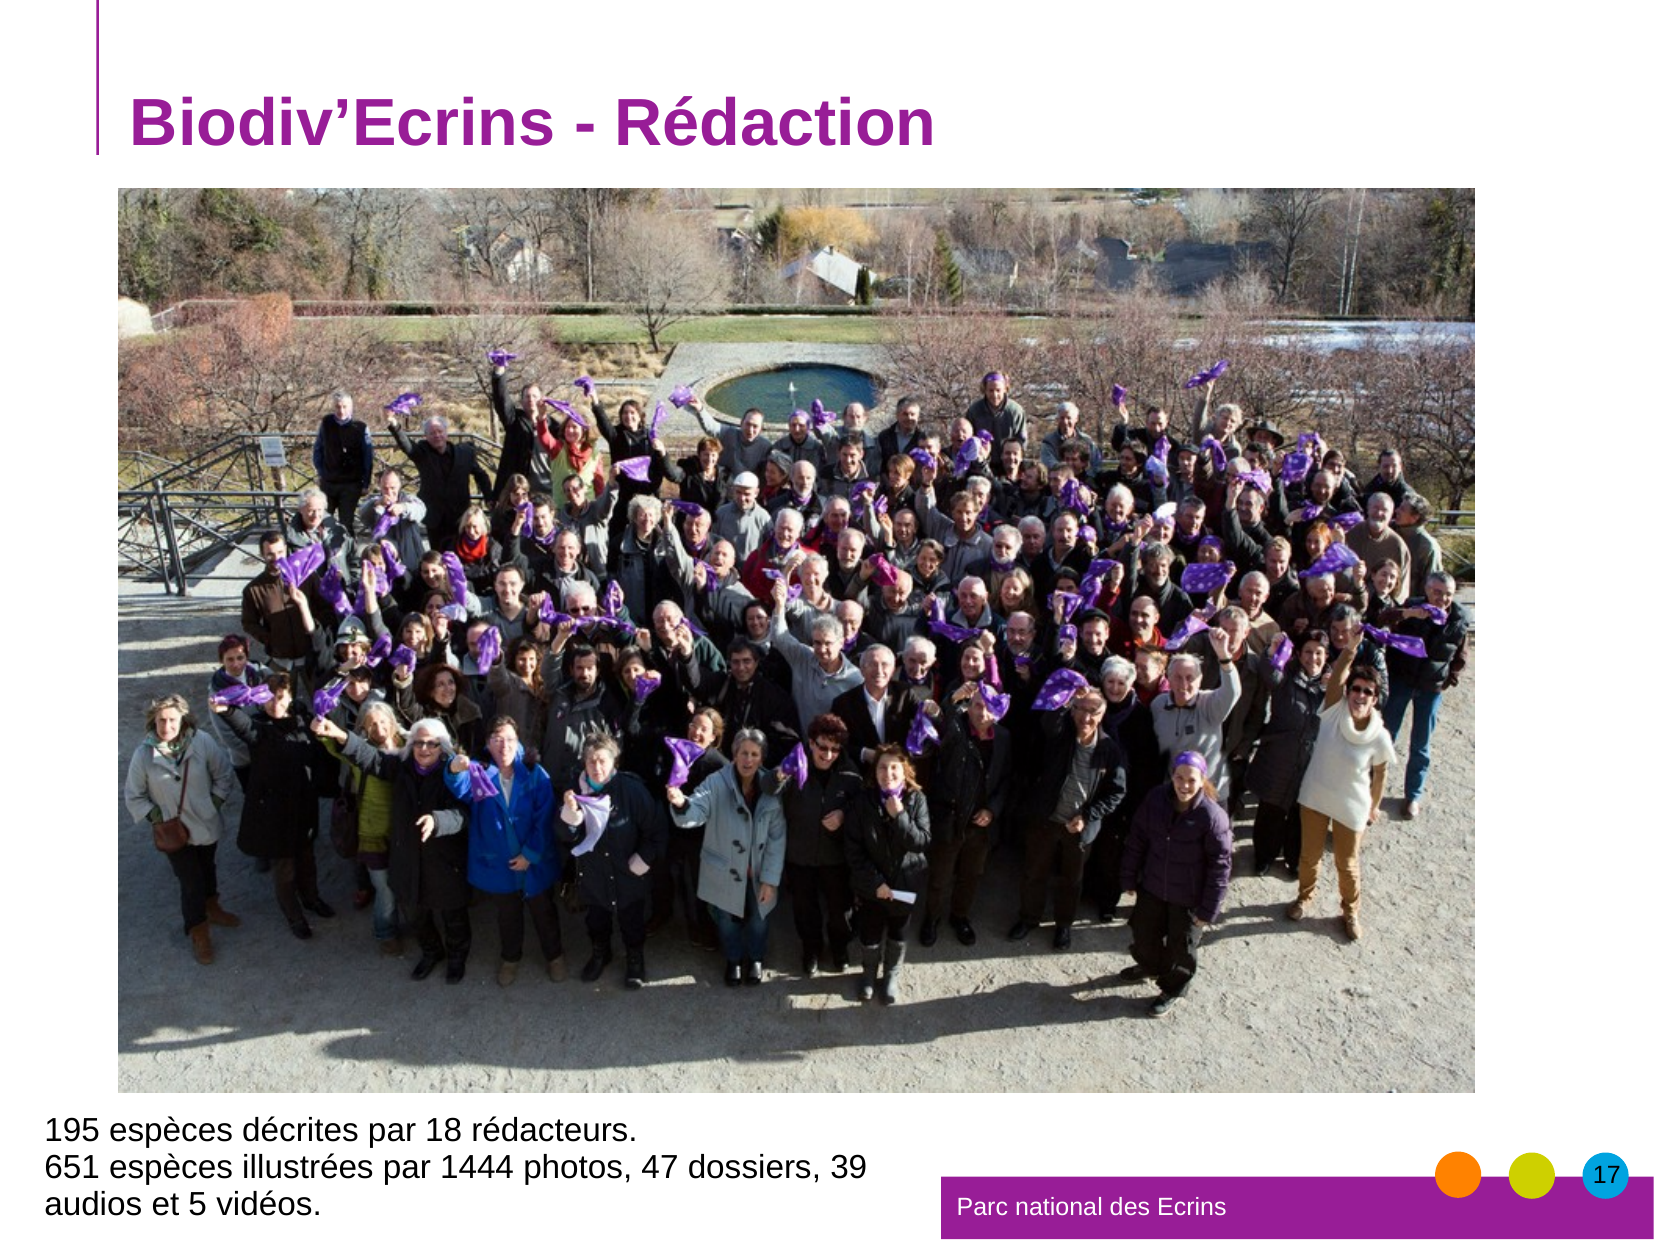

# Biodiv’Ecrins - Rédaction
195 espèces décrites par 18 rédacteurs.
651 espèces illustrées par 1444 photos, 47 dossiers, 39 audios et 5 vidéos.